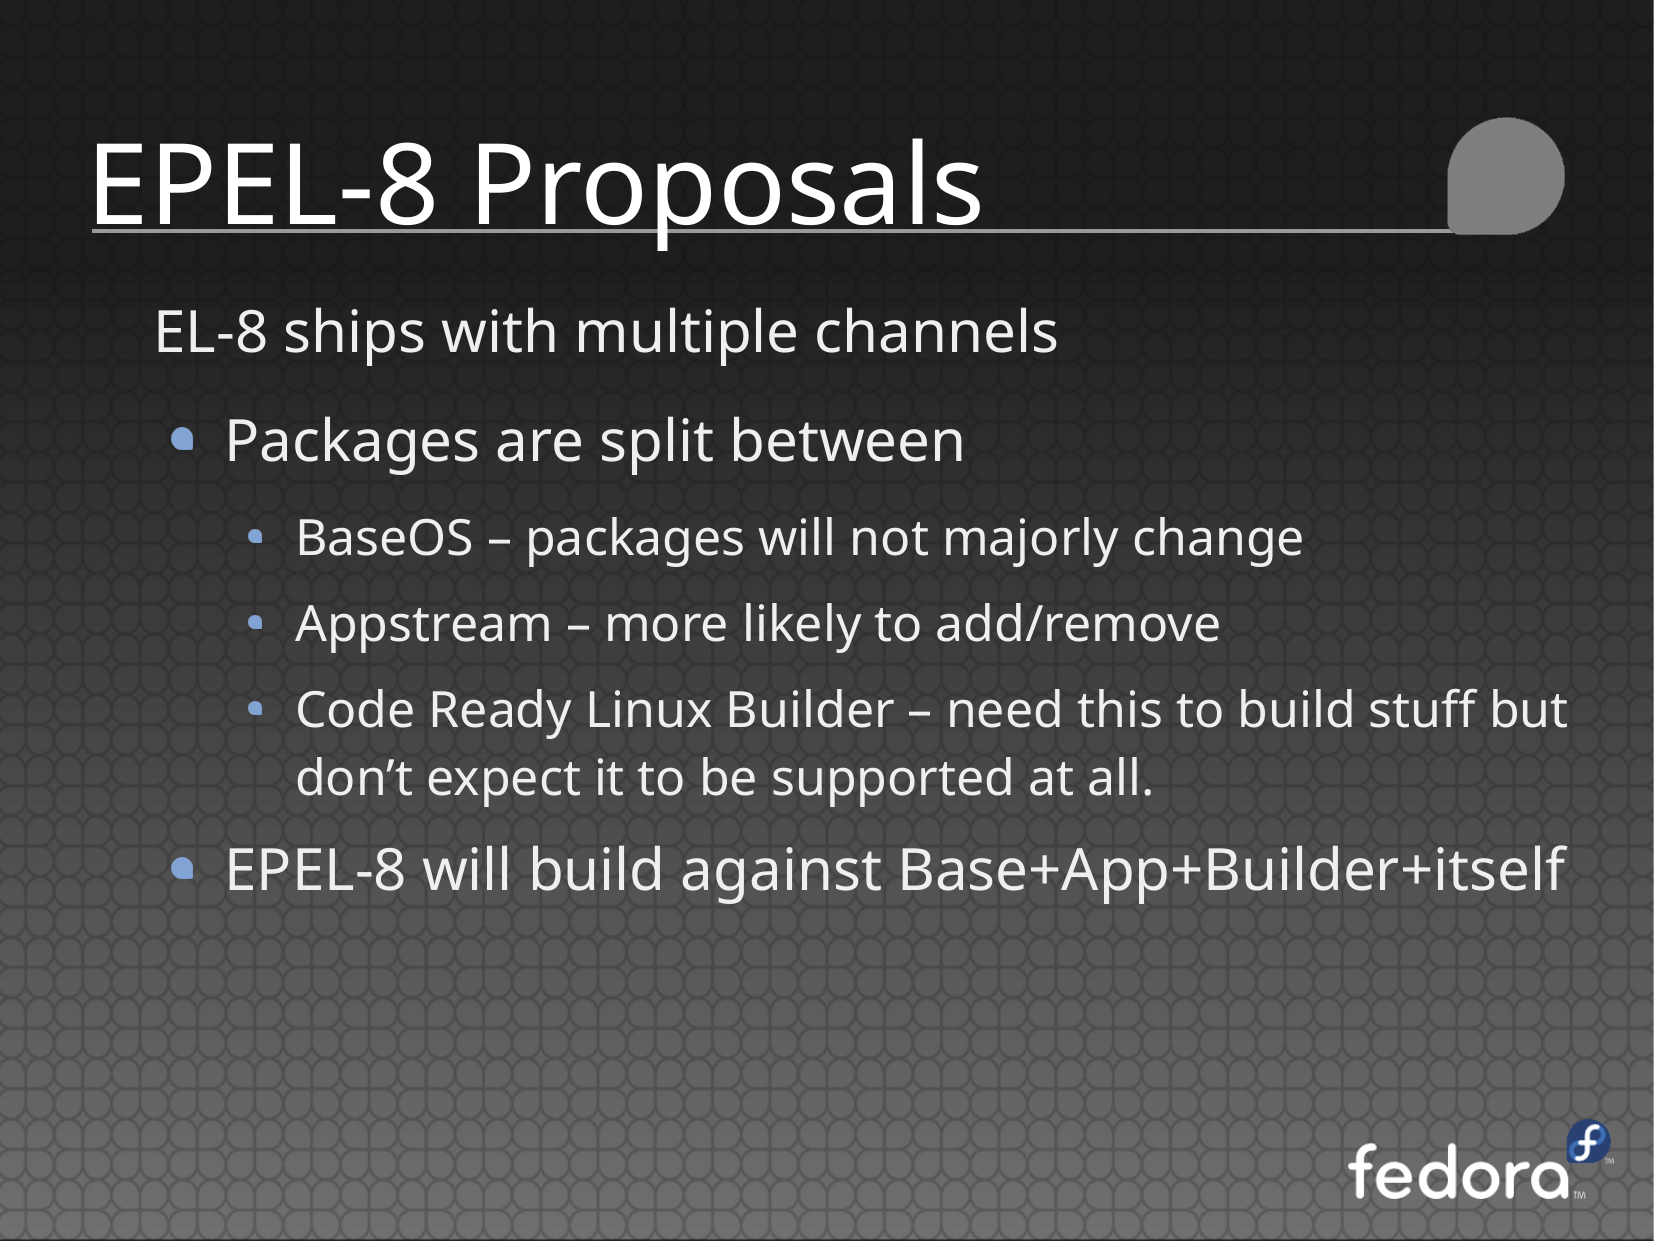

# EPEL-8 Proposals
EL-8 ships with multiple channels
Packages are split between
BaseOS – packages will not majorly change
Appstream – more likely to add/remove
Code Ready Linux Builder – need this to build stuff but don’t expect it to be supported at all.
EPEL-8 will build against Base+App+Builder+itself